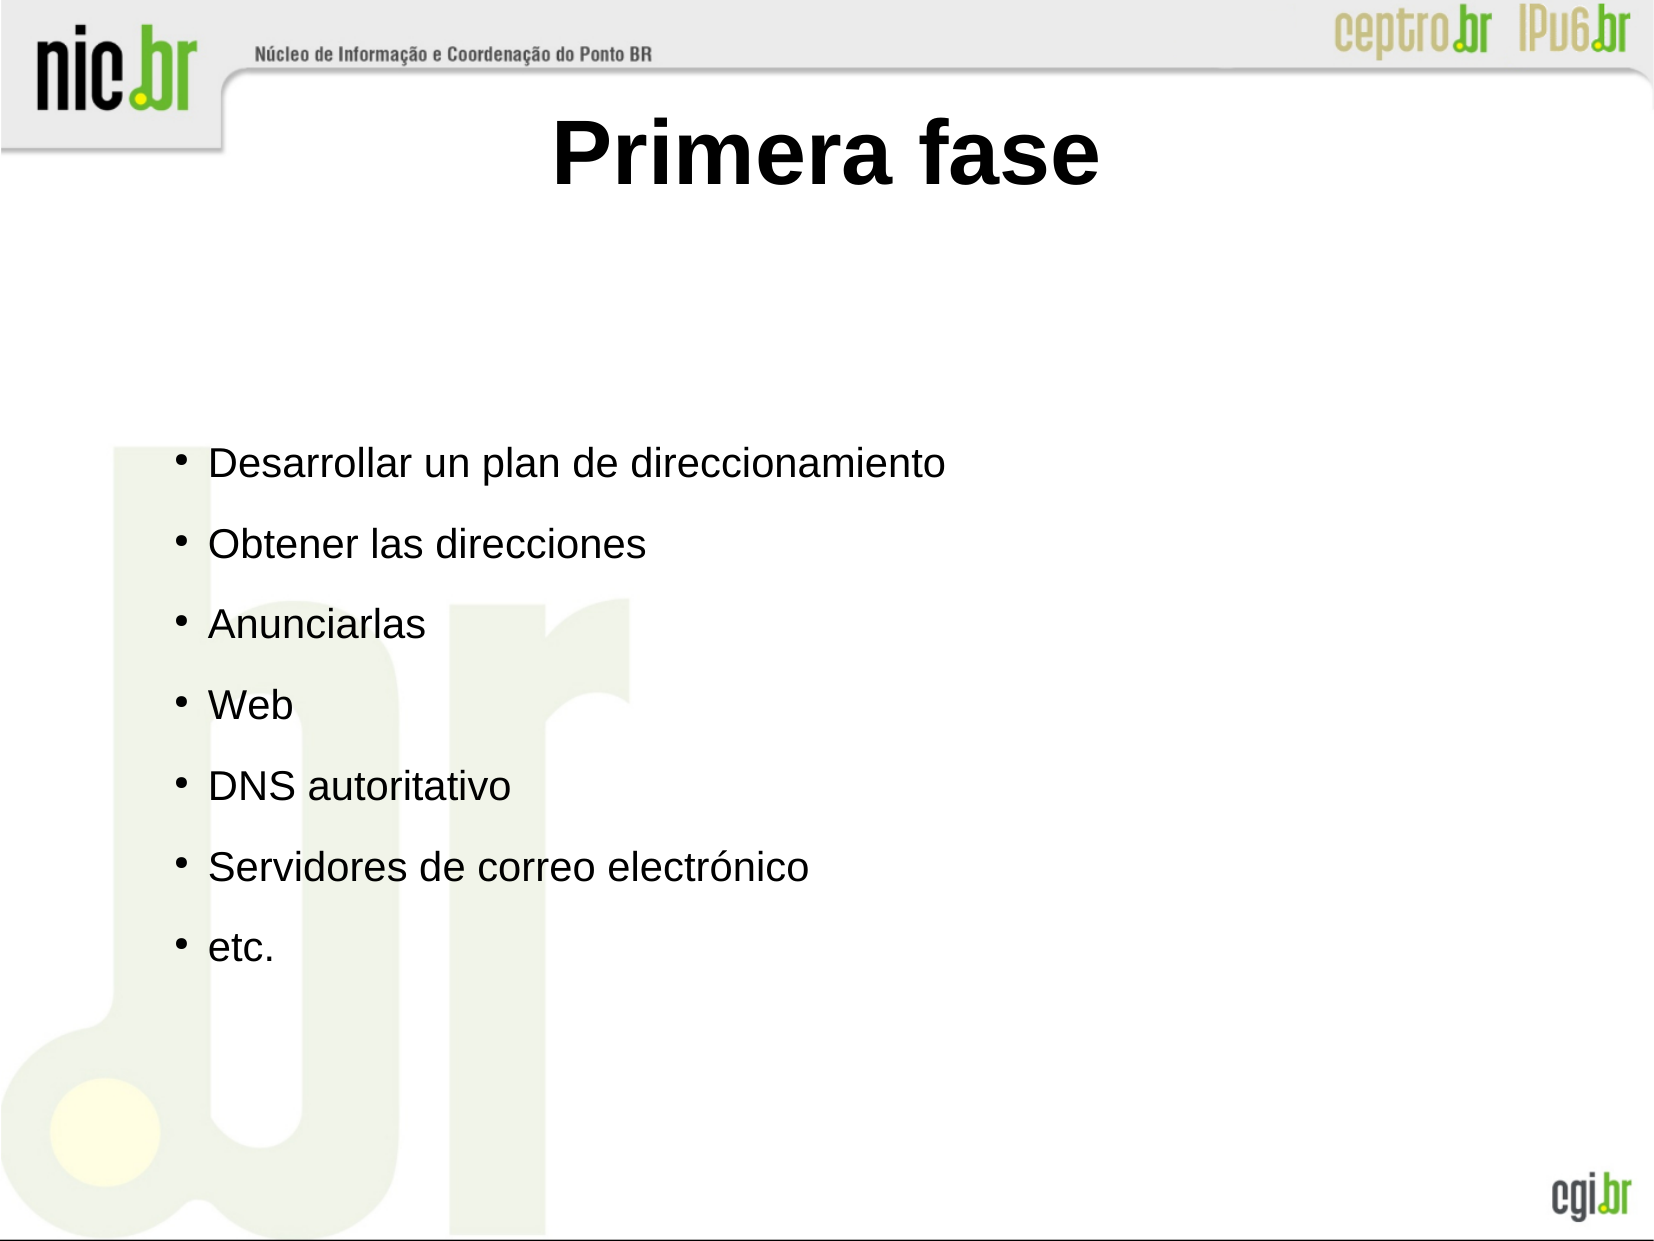

Primera fase
Desarrollar un plan de direccionamiento
Obtener las direcciones
Anunciarlas
Web
DNS autoritativo
Servidores de correo electrónico
etc.